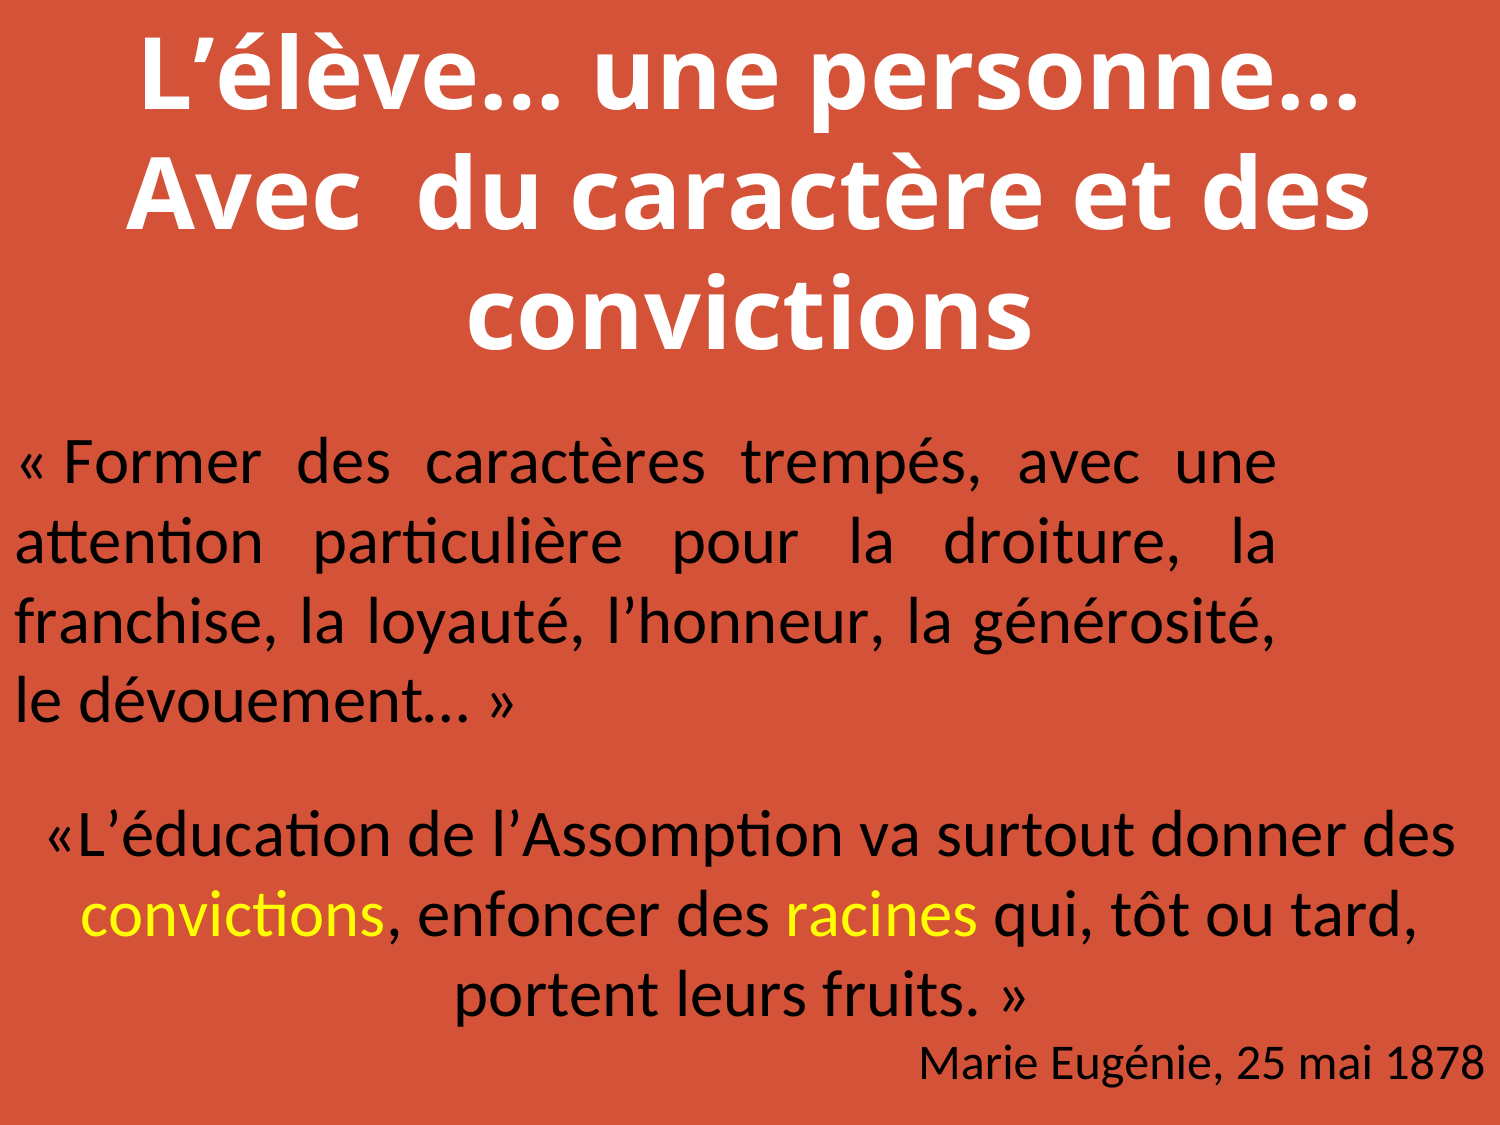

# L’élève… une personne…Avec du caractère et des convictions
« Former des caractères trempés, avec une attention particulière pour la droiture, la franchise, la loyauté, l’honneur, la générosité, le dévouement… »
«L’éducation de l’Assomption va surtout donner des convictions, enfoncer des racines qui, tôt ou tard, portent leurs fruits. »
Marie Eugénie, 25 mai 1878